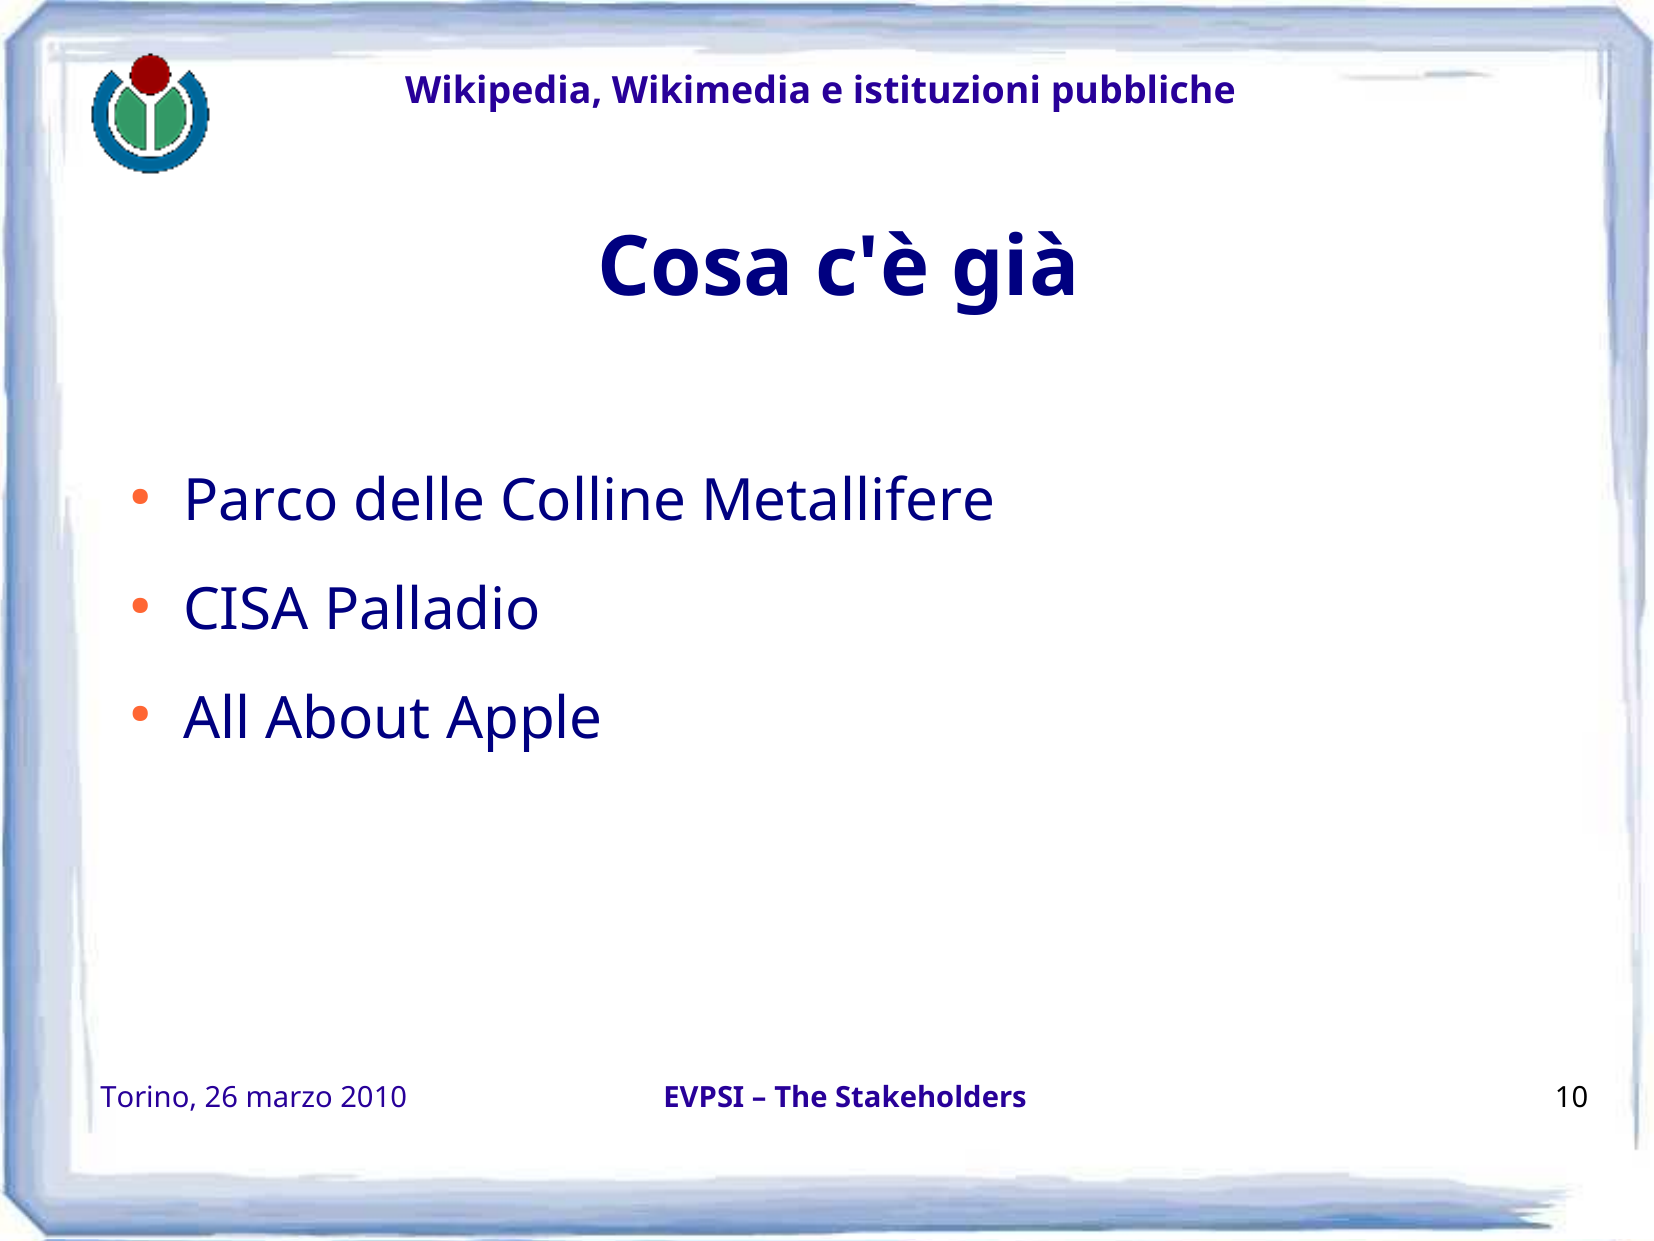

# Wikipedia, Wikimedia e istituzioni pubbliche
Cosa c'è già
Parco delle Colline Metallifere
CISA Palladio
All About Apple
26 marzo 2010
EVPSI, Torino
10